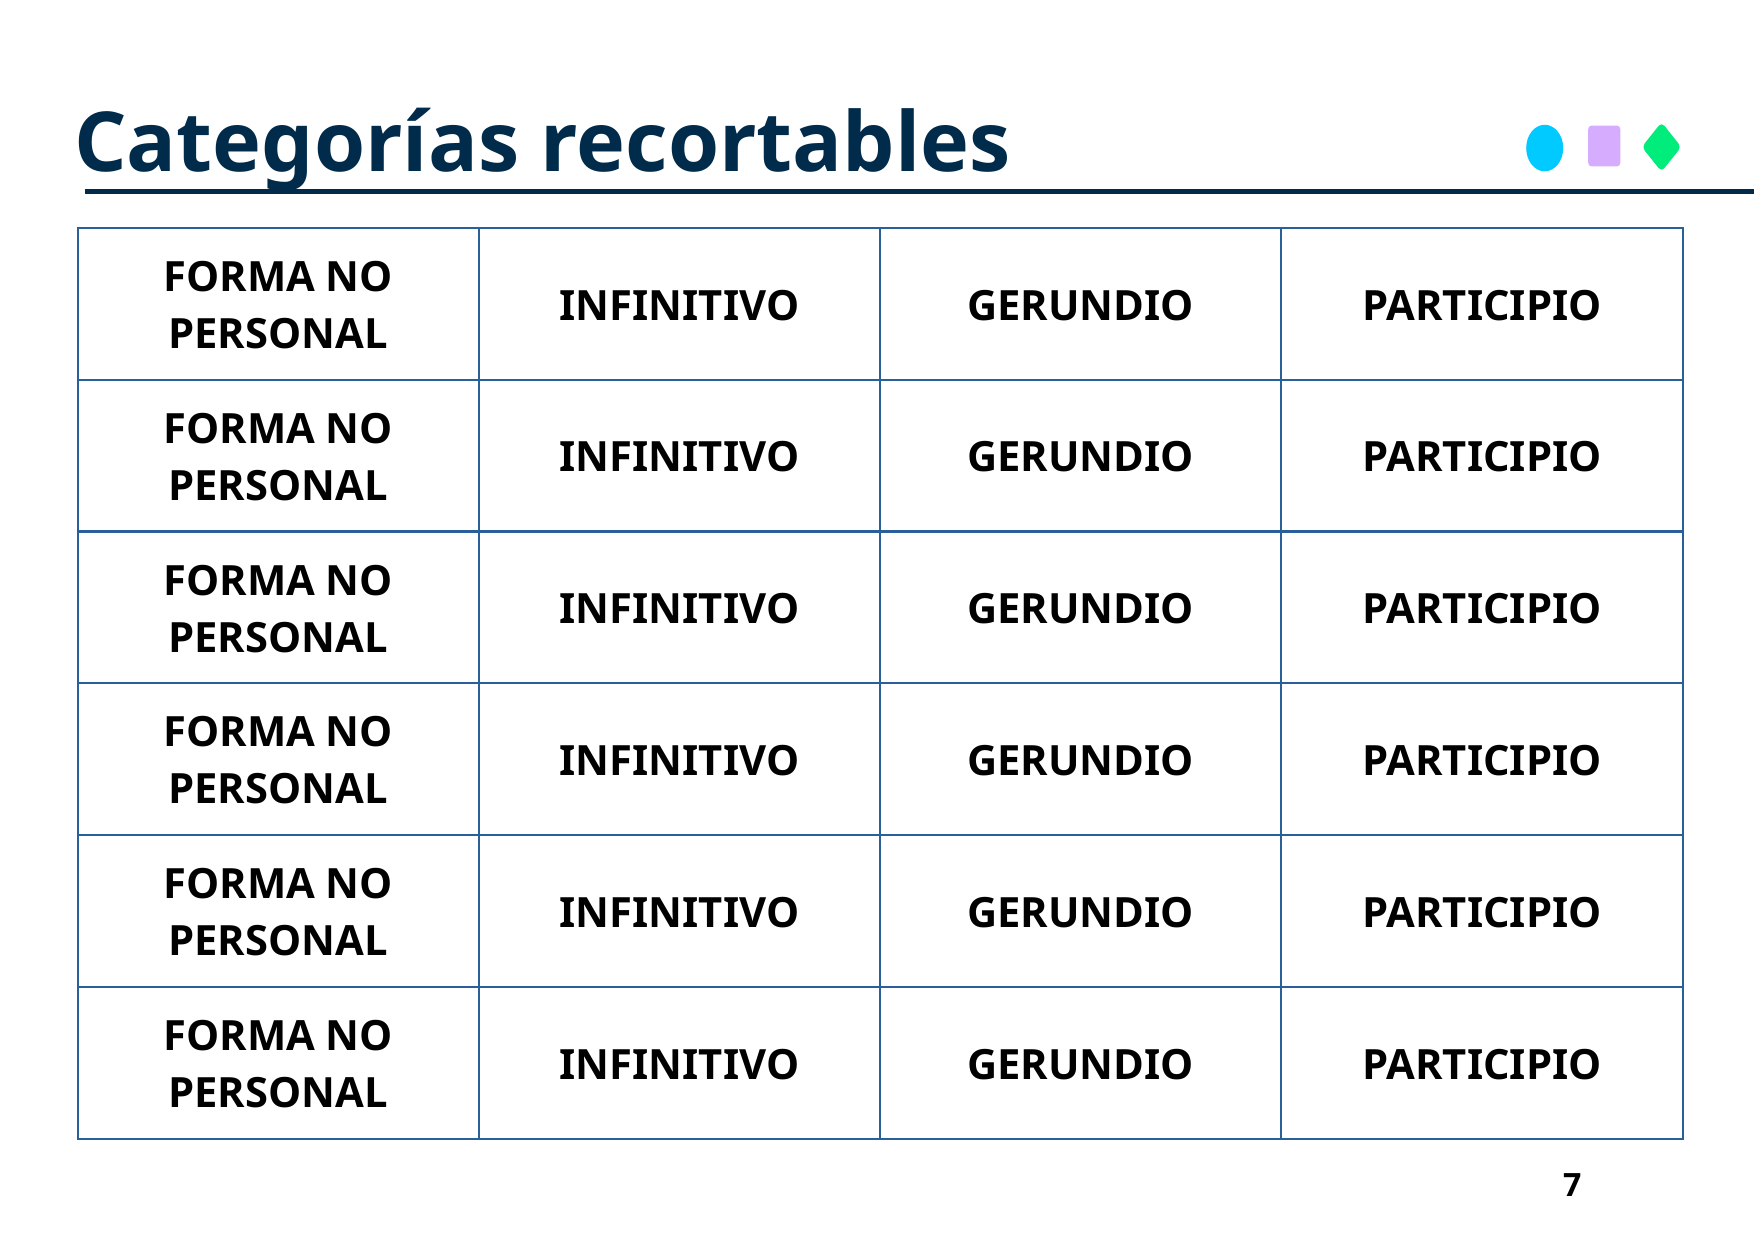

# Categorías recortables
| FORMA NO PERSONAL | INFINITIVO | GERUNDIO | PARTICIPIO |
| --- | --- | --- | --- |
| FORMA NO PERSONAL | INFINITIVO | GERUNDIO | PARTICIPIO |
| FORMA NO PERSONAL | INFINITIVO | GERUNDIO | PARTICIPIO |
| FORMA NO PERSONAL | INFINITIVO | GERUNDIO | PARTICIPIO |
| FORMA NO PERSONAL | INFINITIVO | GERUNDIO | PARTICIPIO |
| FORMA NO PERSONAL | INFINITIVO | GERUNDIO | PARTICIPIO |